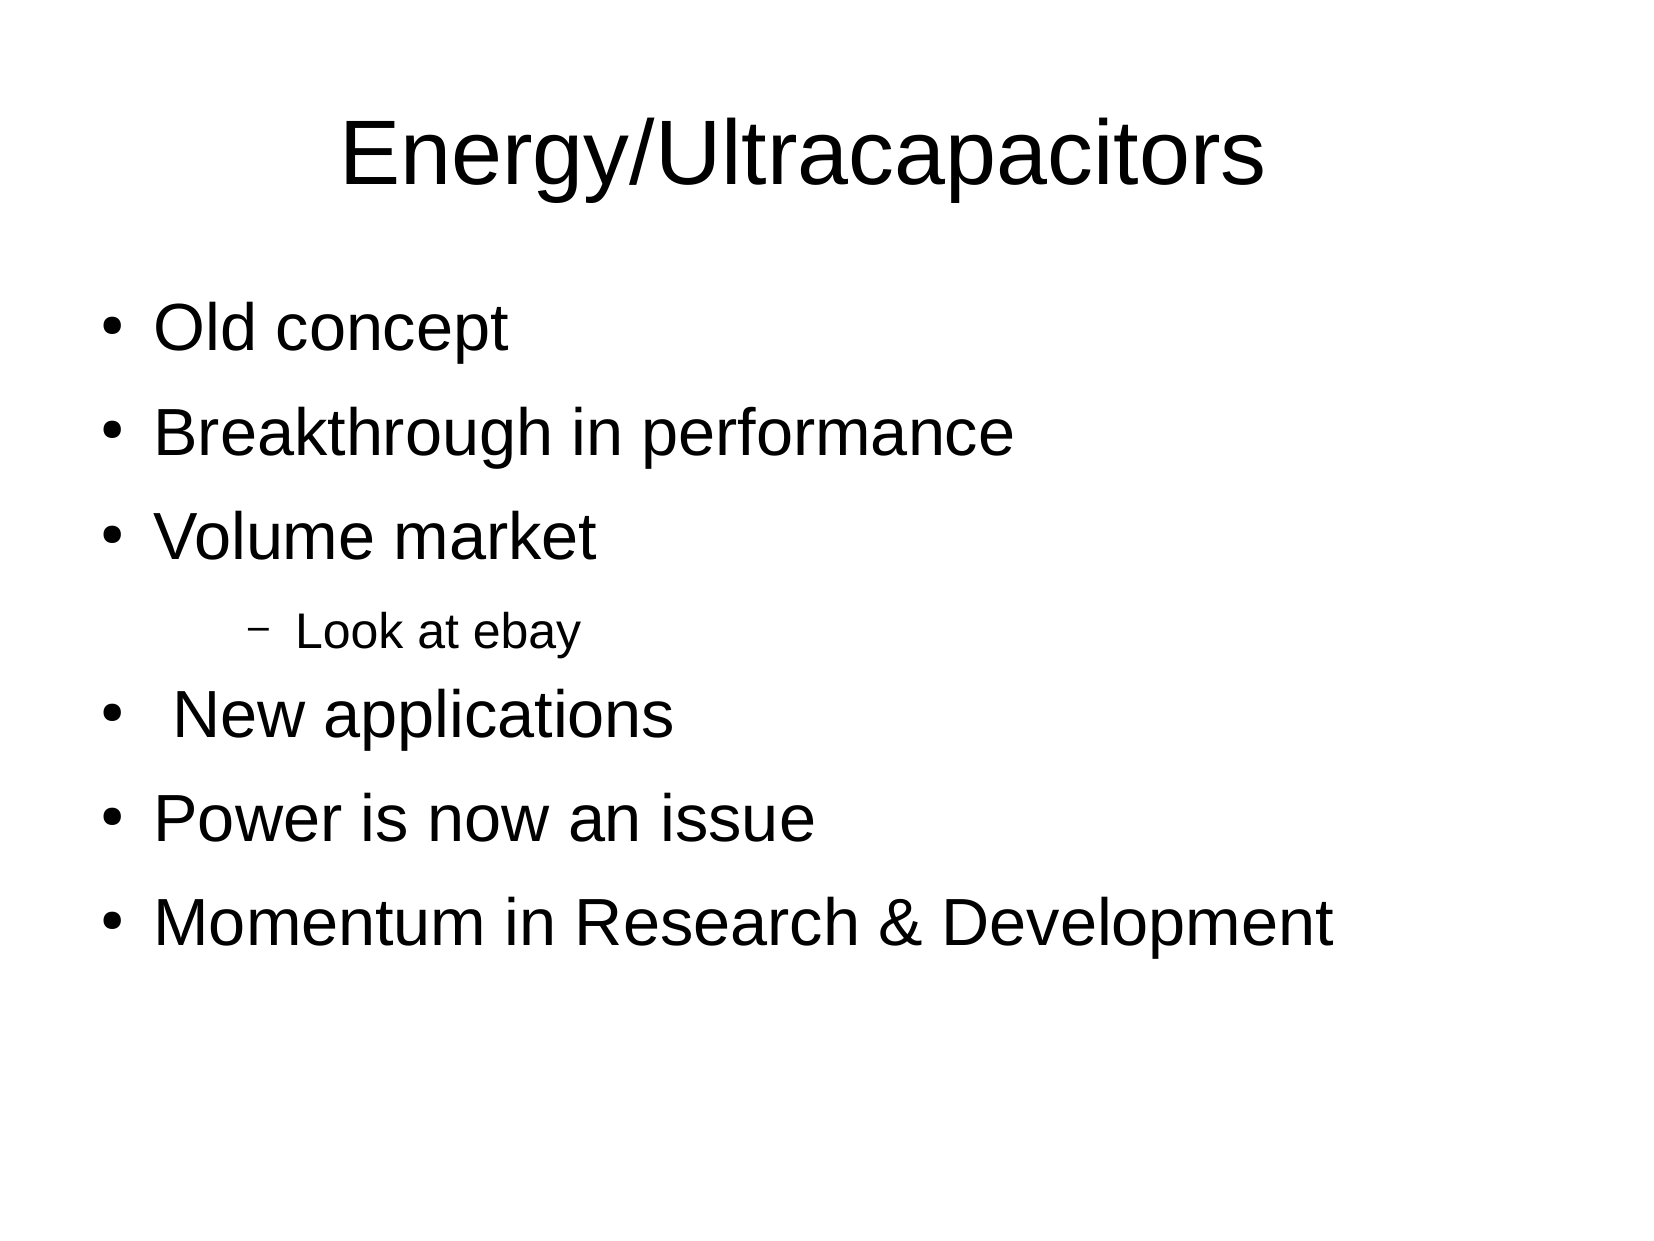

# Energy/Ultracapacitors
Old concept
Breakthrough in performance
Volume market
Look at ebay
 New applications
Power is now an issue
Momentum in Research & Development